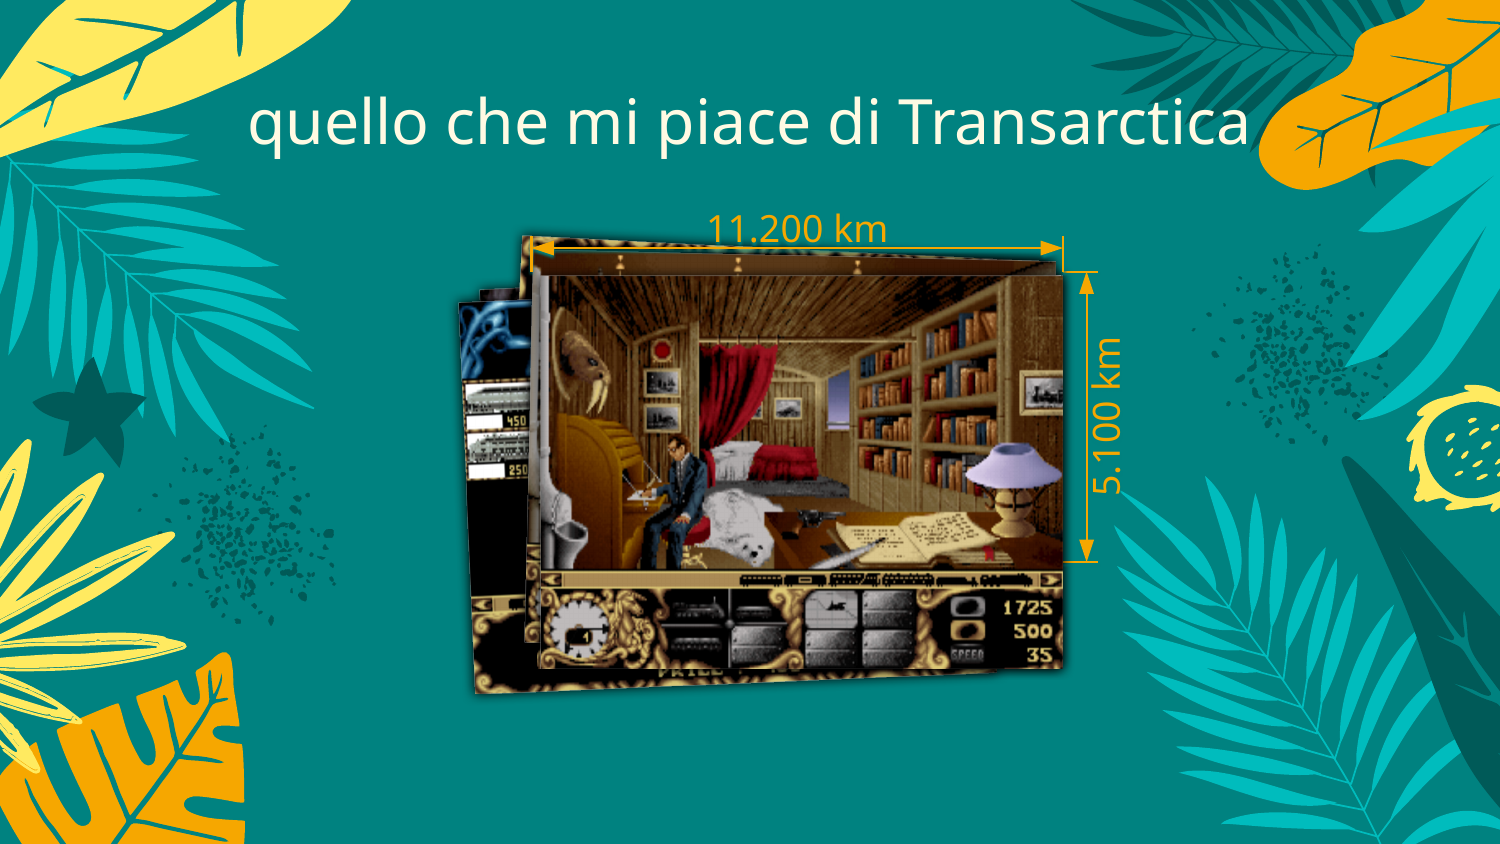

# quello che mi piace di Transarctica
Krasnojarsk
Siberia
Taoudeni
Mali